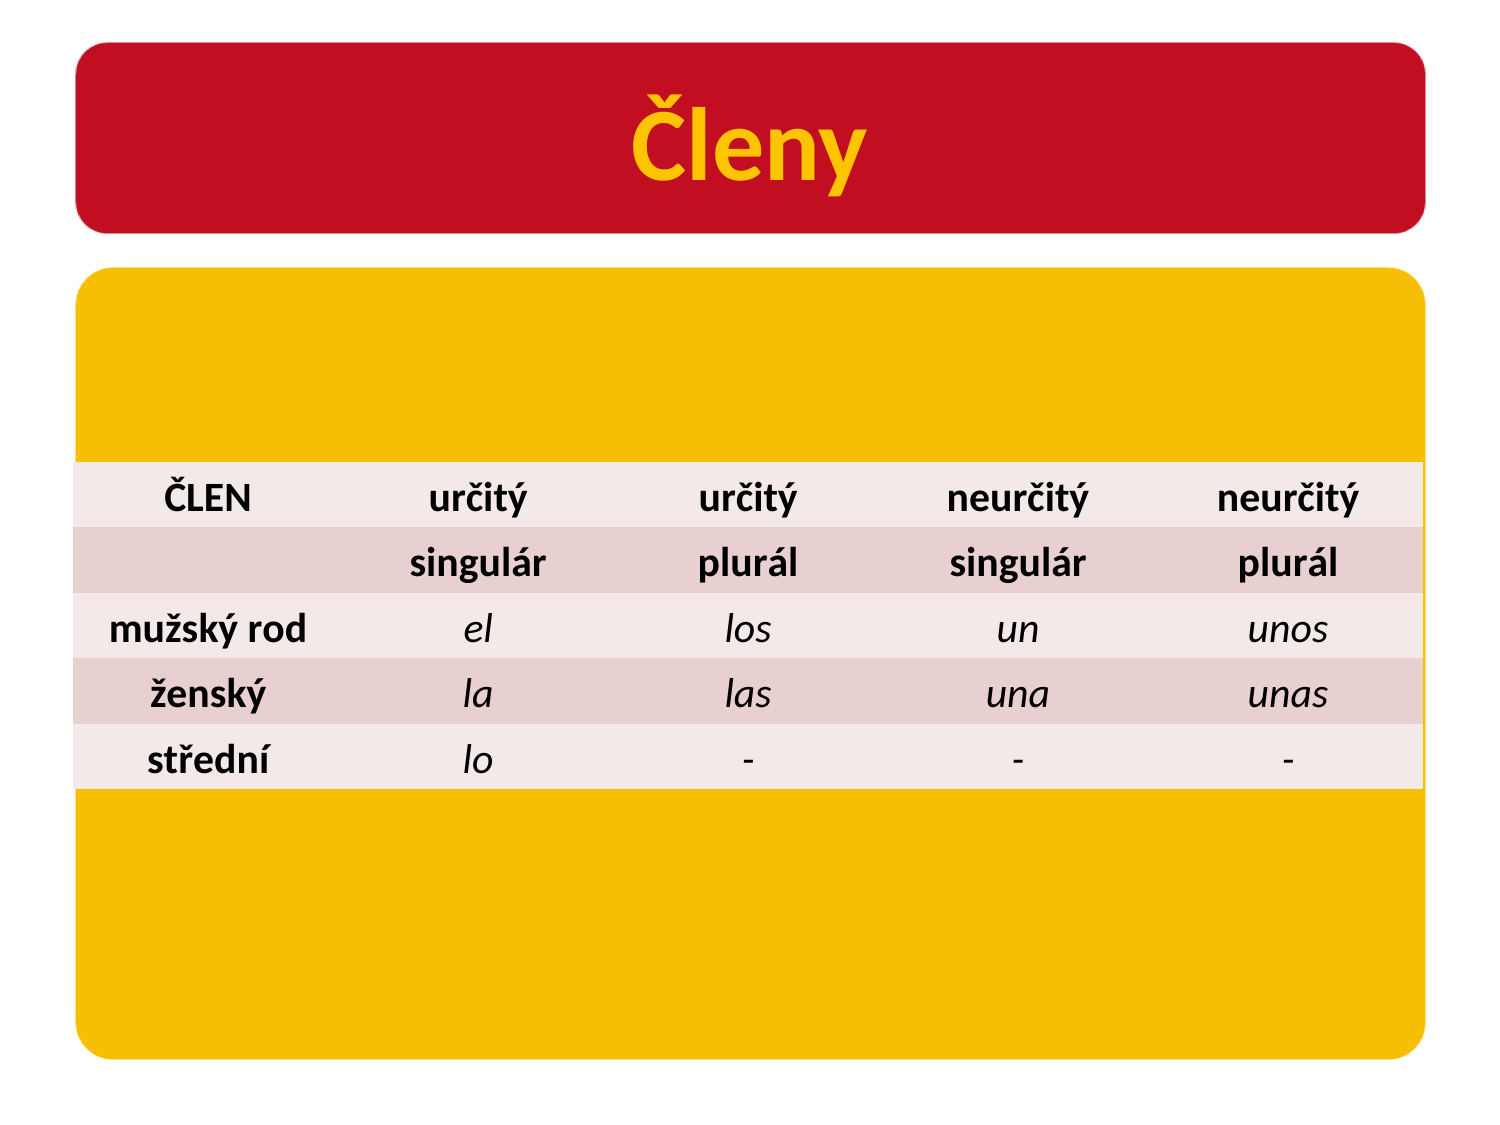

# Členy
| ČLEN | určitý | určitý | neurčitý | neurčitý |
| --- | --- | --- | --- | --- |
| | singulár | plurál | singulár | plurál |
| mužský rod | el | los | un | unos |
| ženský | la | las | una | unas |
| střední | lo | - | - | - |